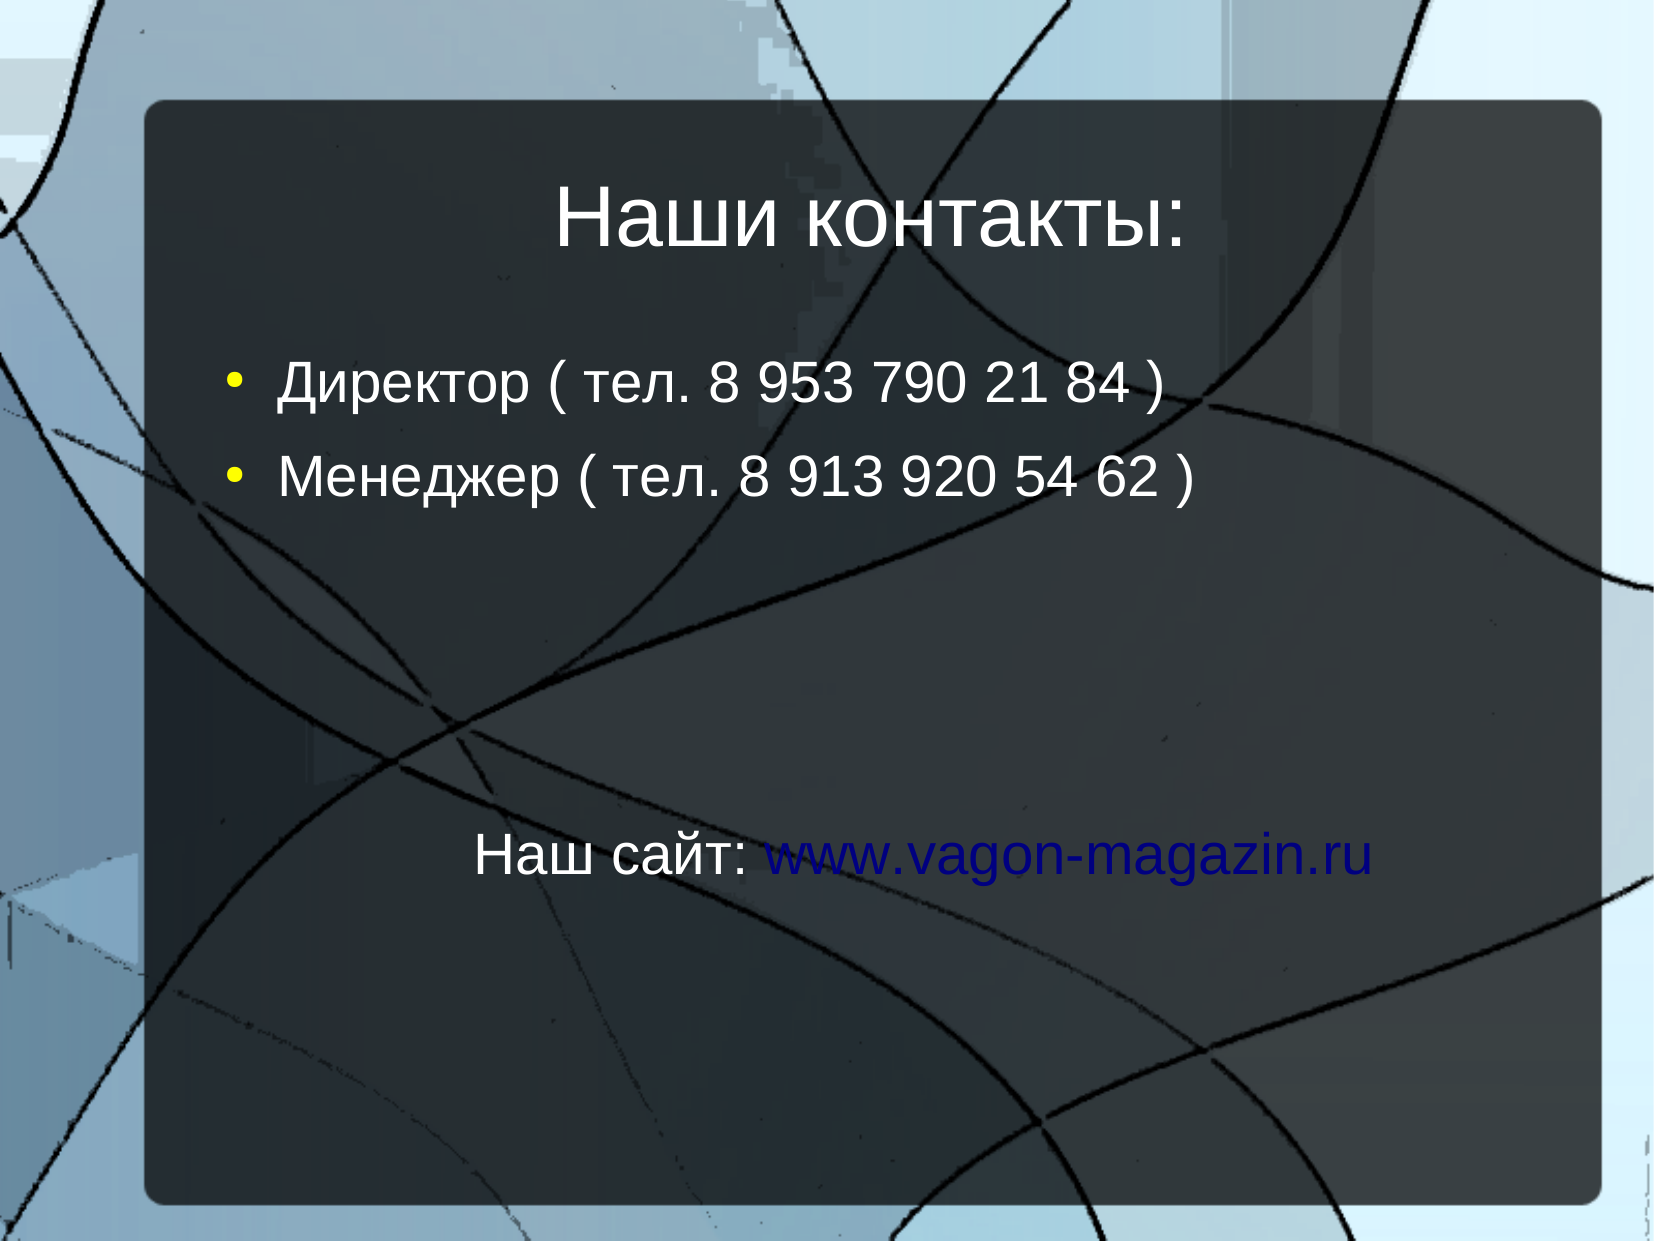

# Наши контакты:
Директор ( тел. 8 953 790 21 84 )
Менеджер ( тел. 8 913 920 54 62 )
Наш сайт: www.vagon-magazin.ru